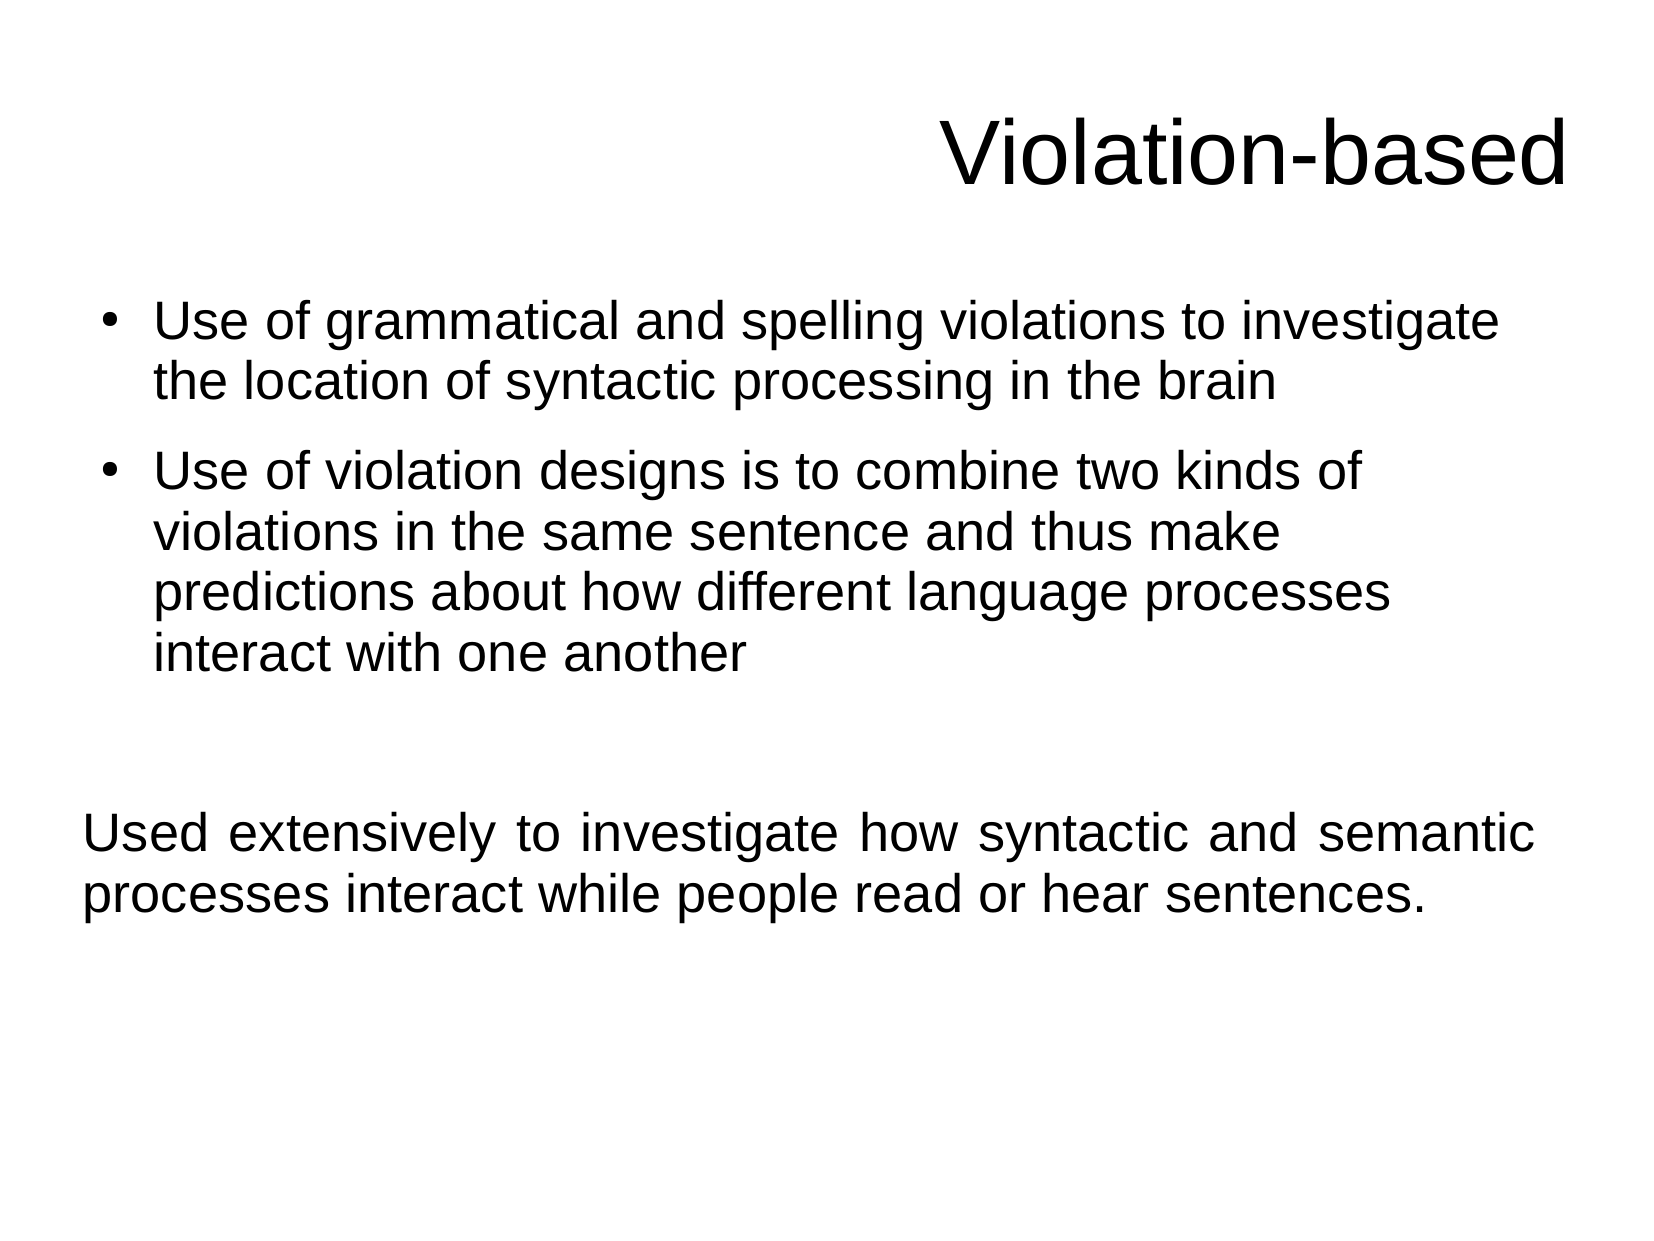

# Violation-based
Use of grammatical and spelling violations to investigate the location of syntactic processing in the brain
Use of violation designs is to combine two kinds of violations in the same sentence and thus make predictions about how different language processes interact with one another
Used extensively to investigate how syntactic and semantic processes interact while people read or hear sentences.